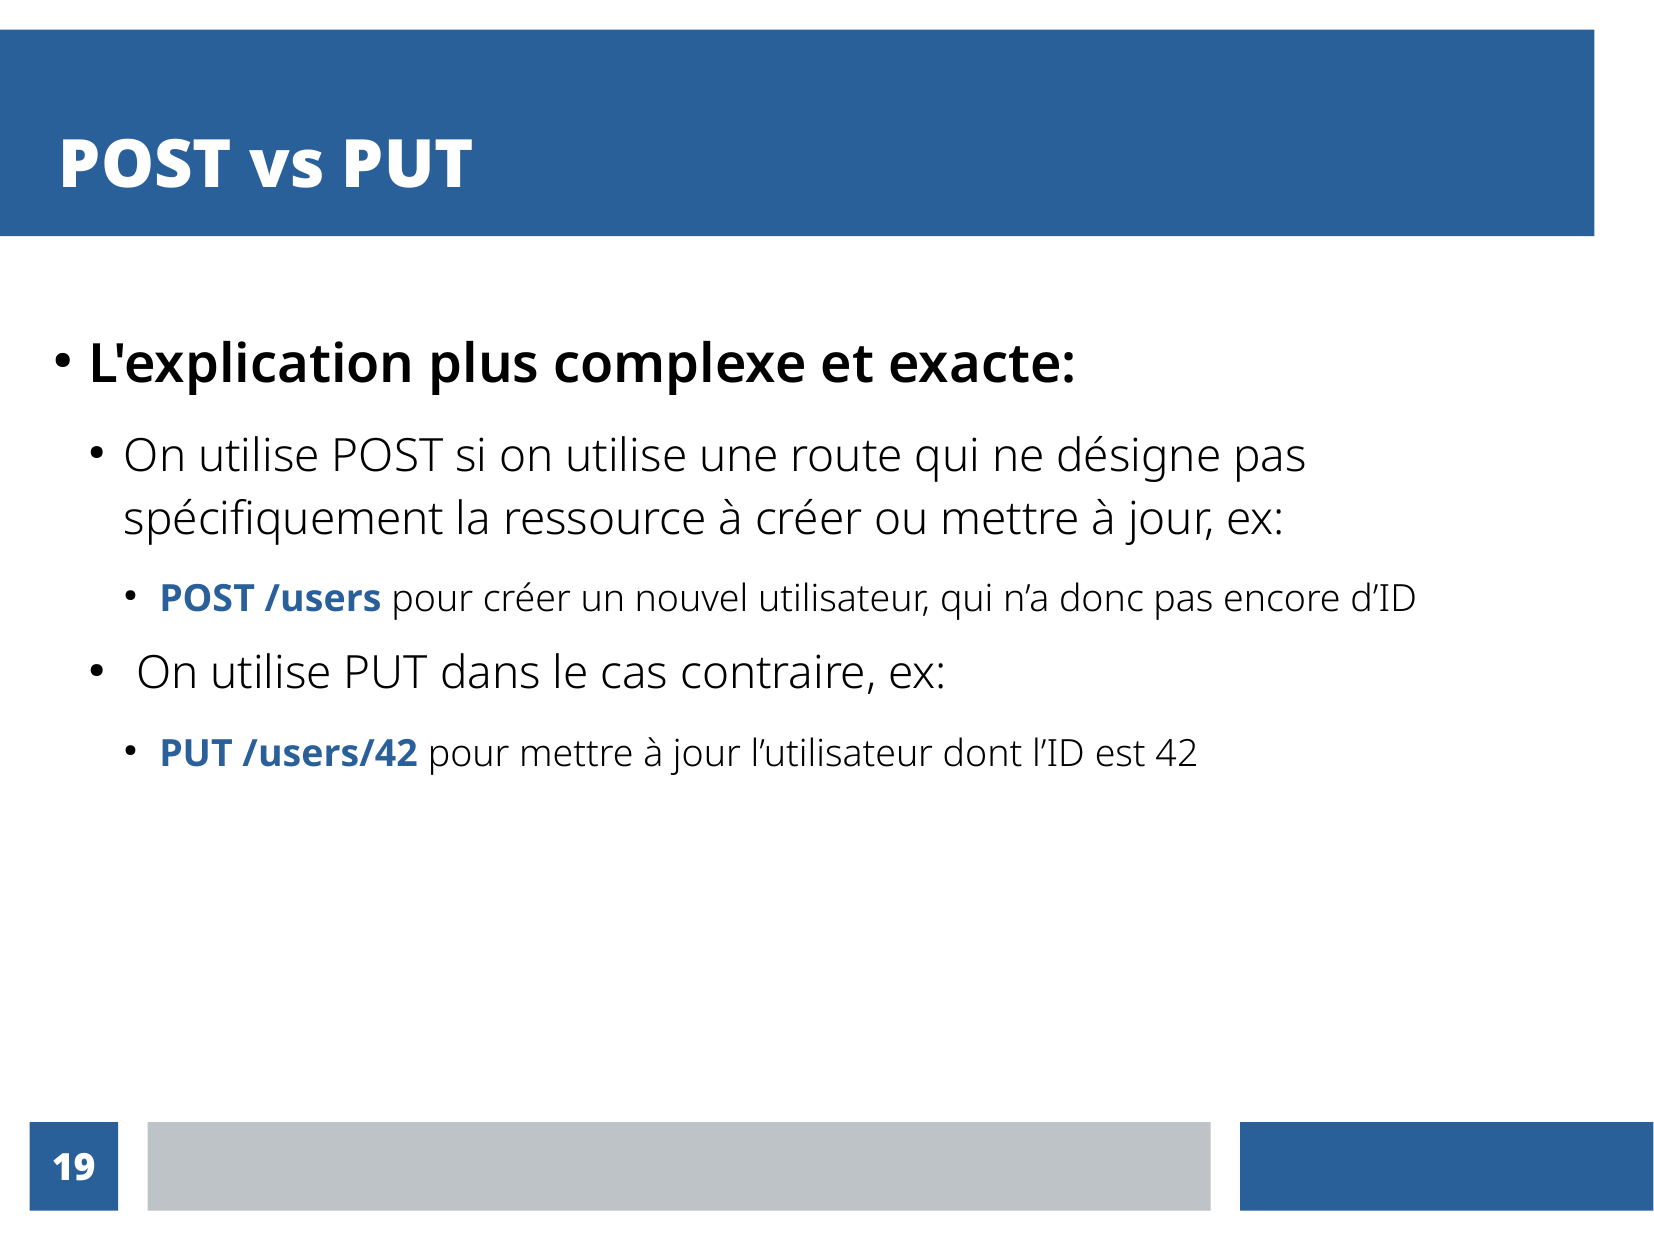

# POST vs PUT
L'explication plus complexe et exacte:
On utilise POST si on utilise une route qui ne désigne pas spécifiquement la ressource à créer ou mettre à jour, ex:
POST /users pour créer un nouvel utilisateur, qui n’a donc pas encore d’ID
 On utilise PUT dans le cas contraire, ex:
PUT /users/42 pour mettre à jour l’utilisateur dont l’ID est 42
19